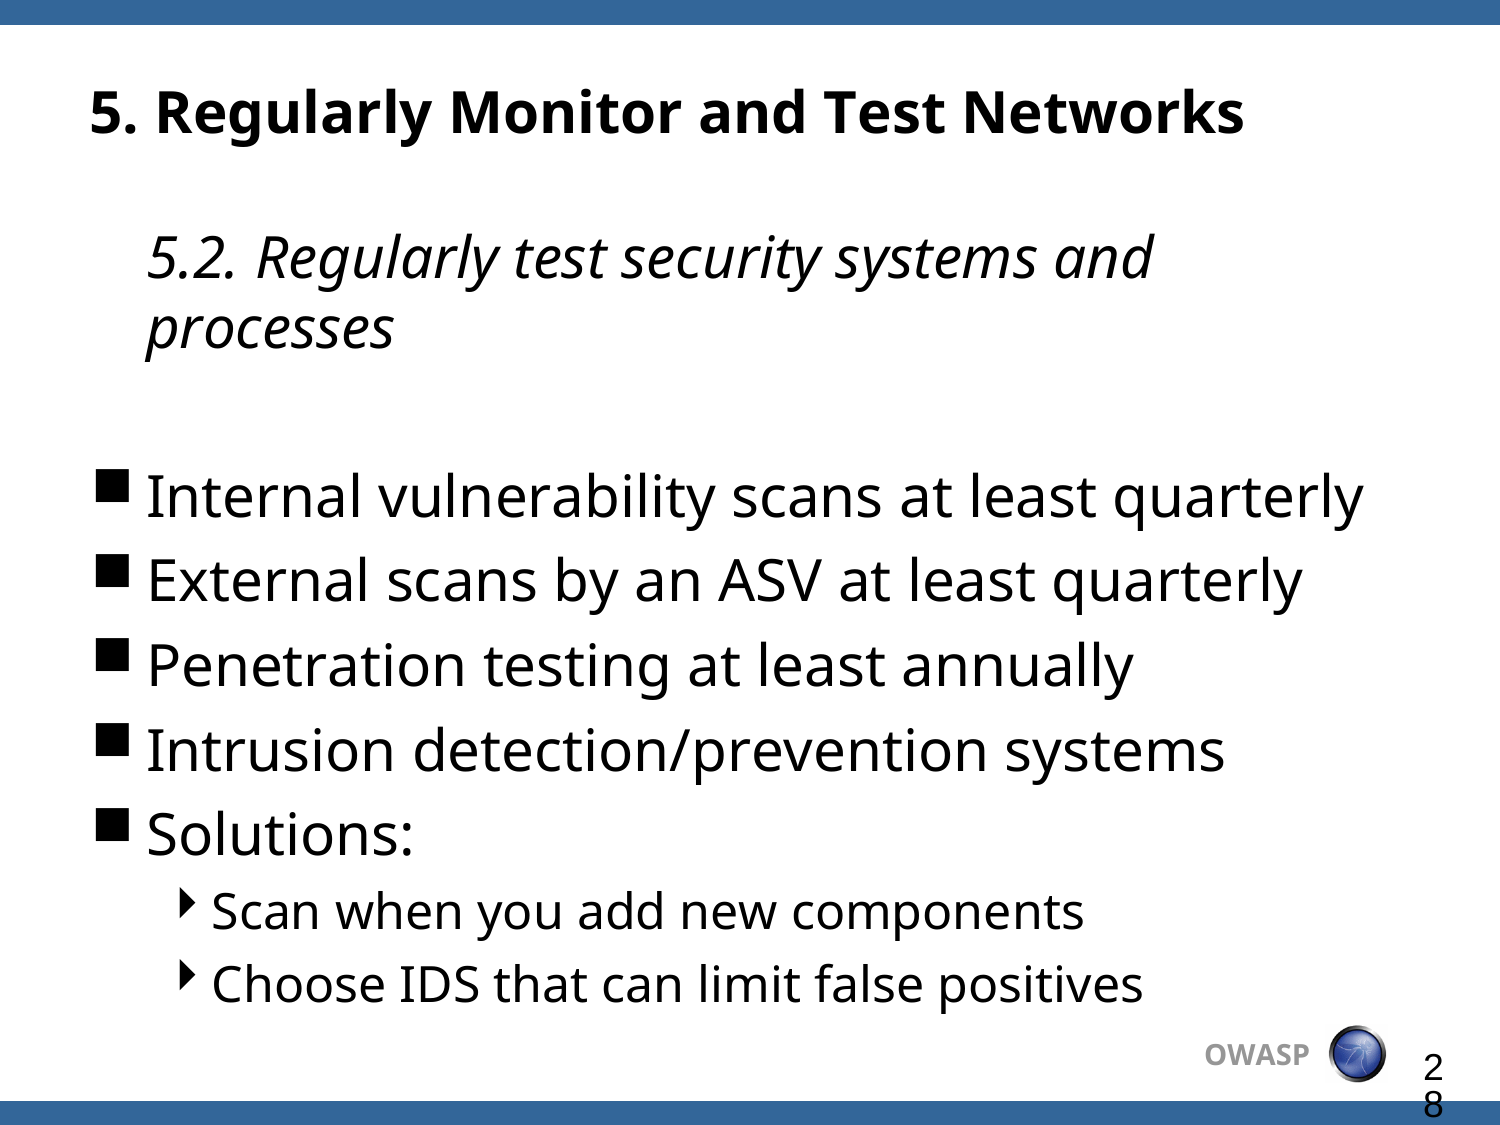

# 5. Regularly Monitor and Test Networks
5.2. Regularly test security systems and processes
Internal vulnerability scans at least quarterly
External scans by an ASV at least quarterly
Penetration testing at least annually
Intrusion detection/prevention systems
Solutions:
Scan when you add new components
Choose IDS that can limit false positives
28